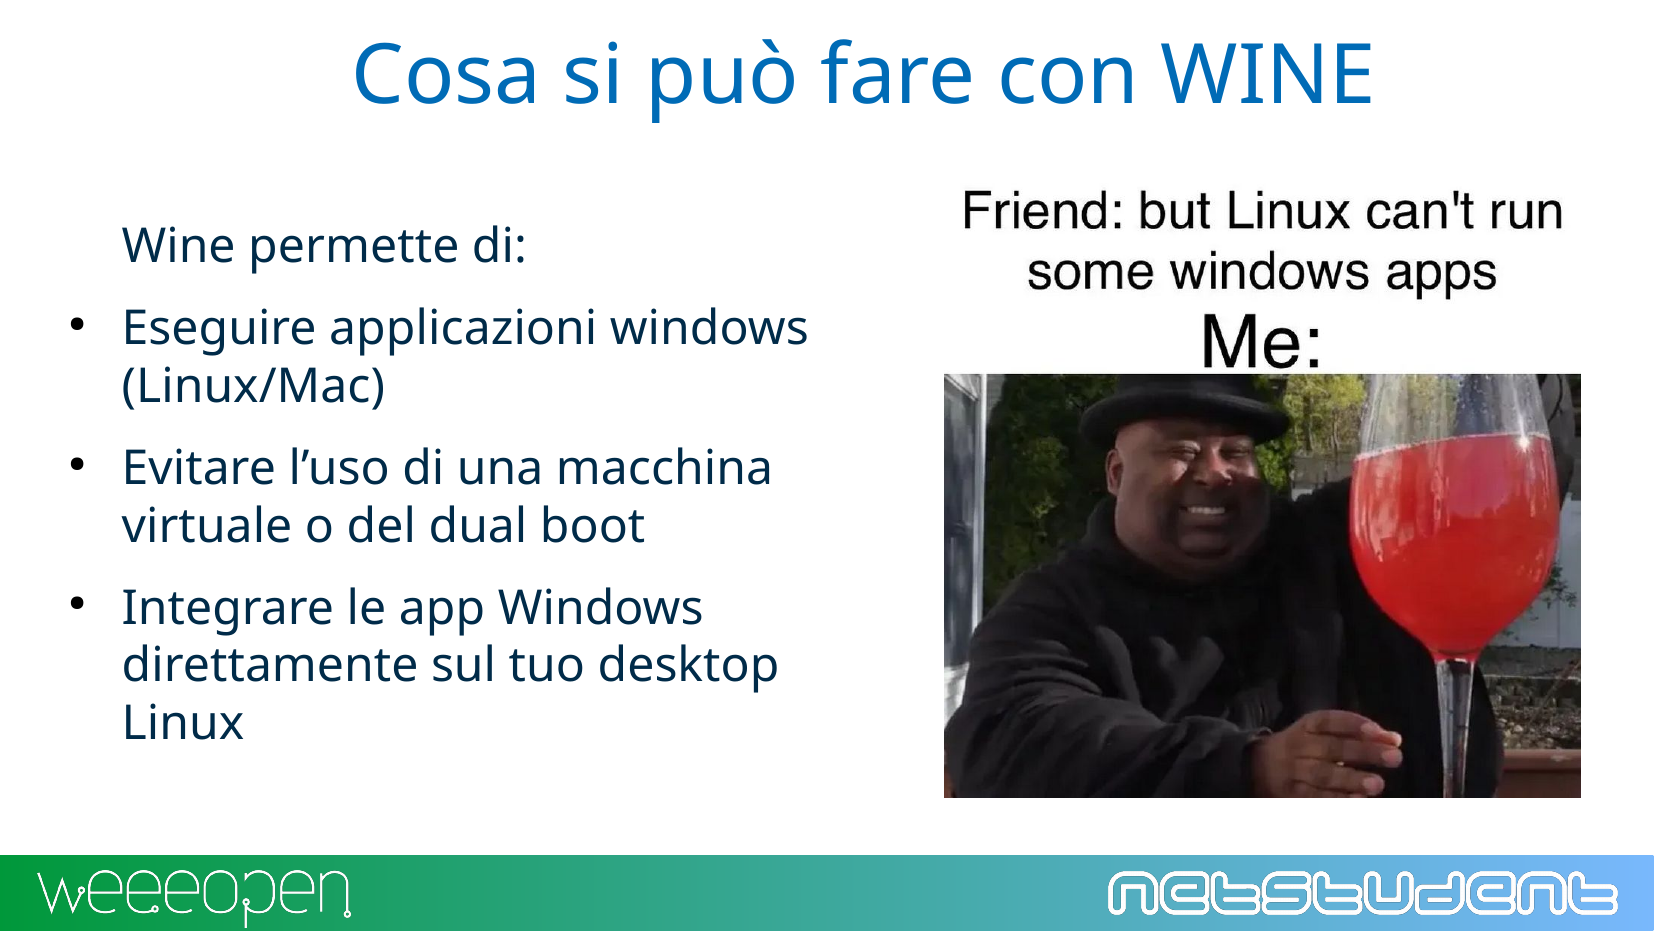

# Cosa si può fare con WINE
Wine permette di:
Eseguire applicazioni windows (Linux/Mac)
Evitare l’uso di una macchina virtuale o del dual boot
Integrare le app Windows direttamente sul tuo desktop Linux